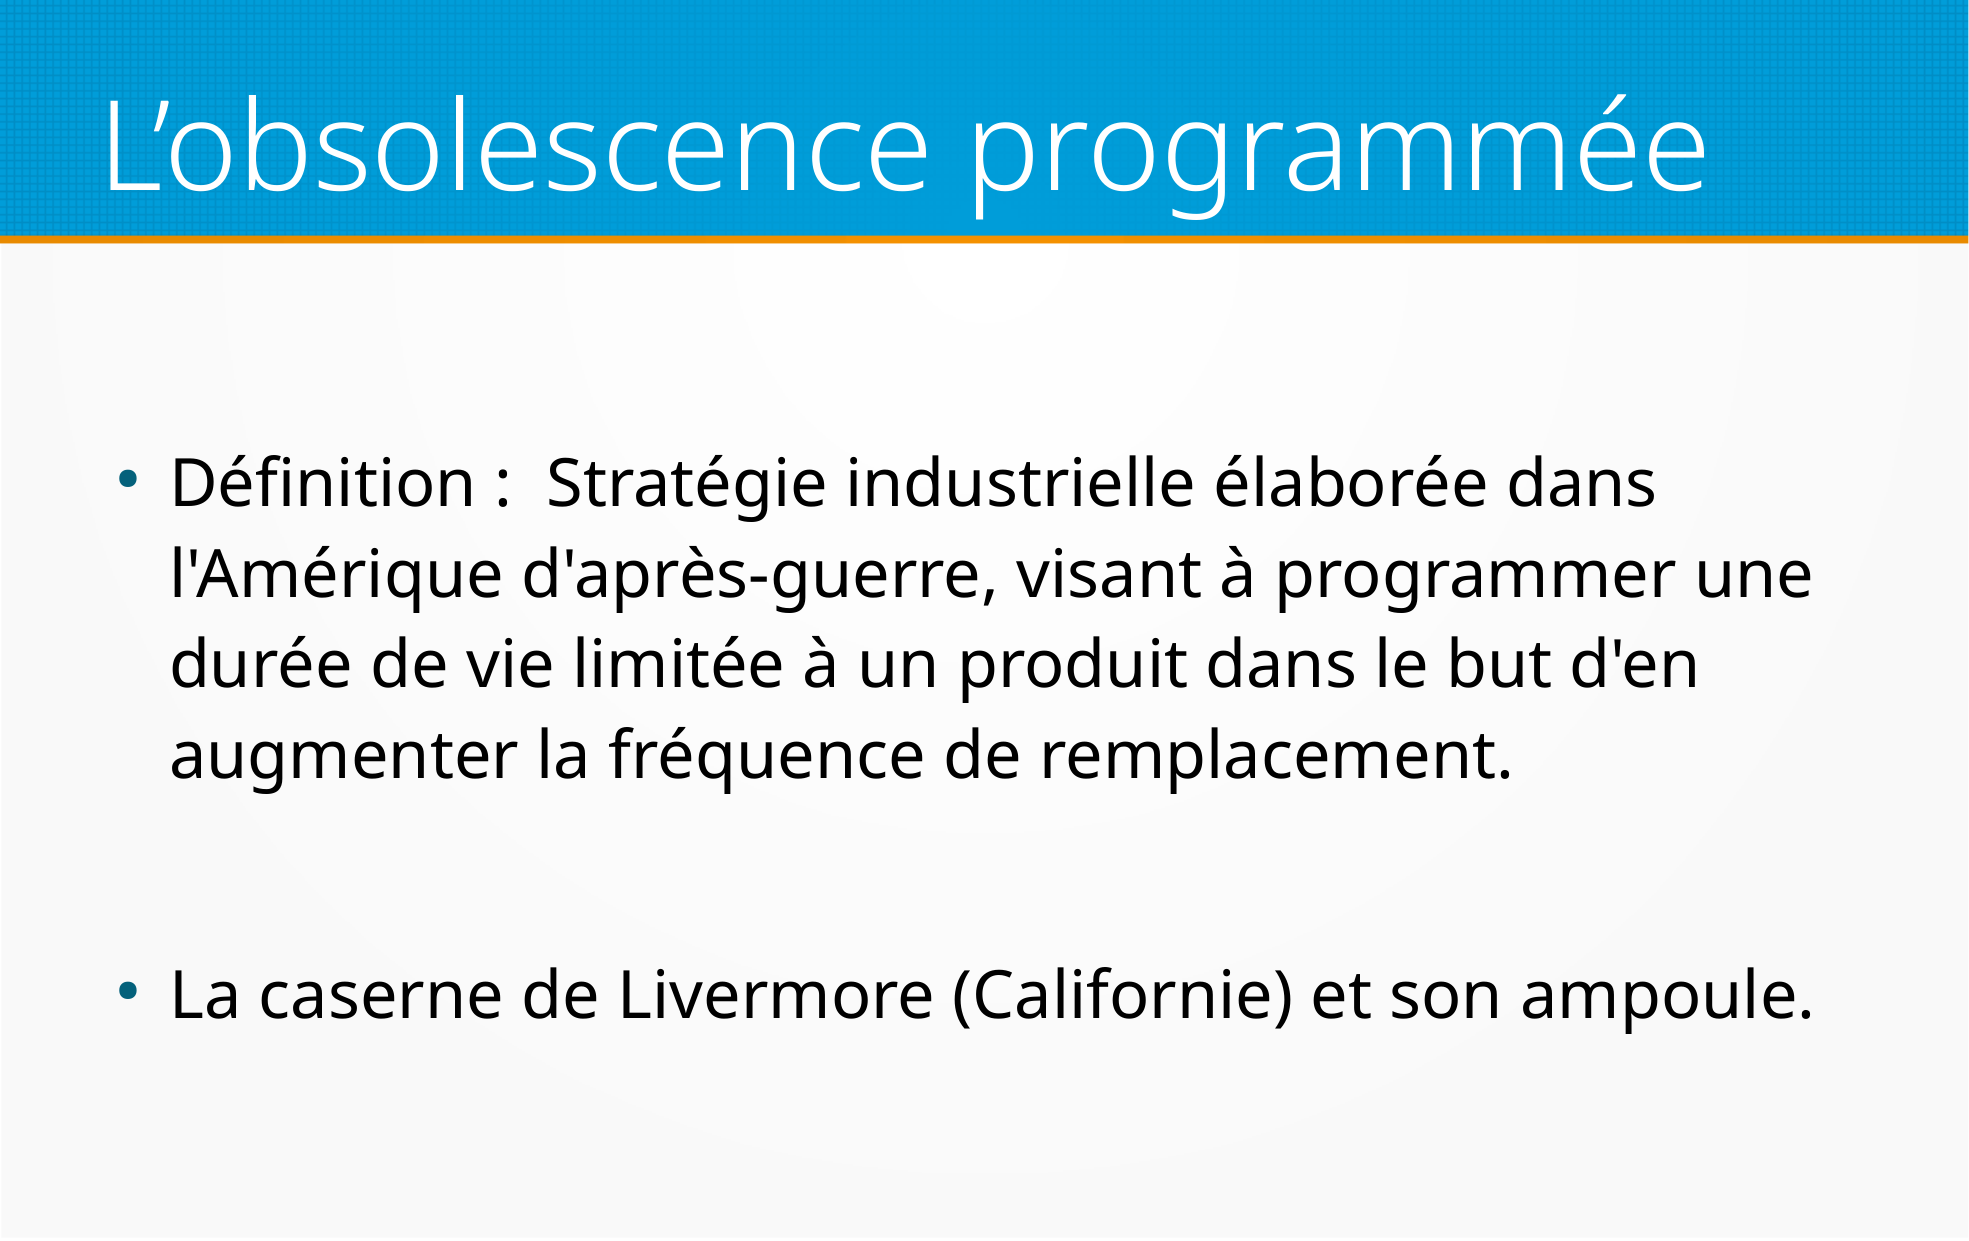

# L’obsolescence programmée
Définition : Stratégie industrielle élaborée dans l'Amérique d'après-guerre, visant à programmer une durée de vie limitée à un produit dans le but d'en augmenter la fréquence de remplacement.
La caserne de Livermore (Californie) et son ampoule.